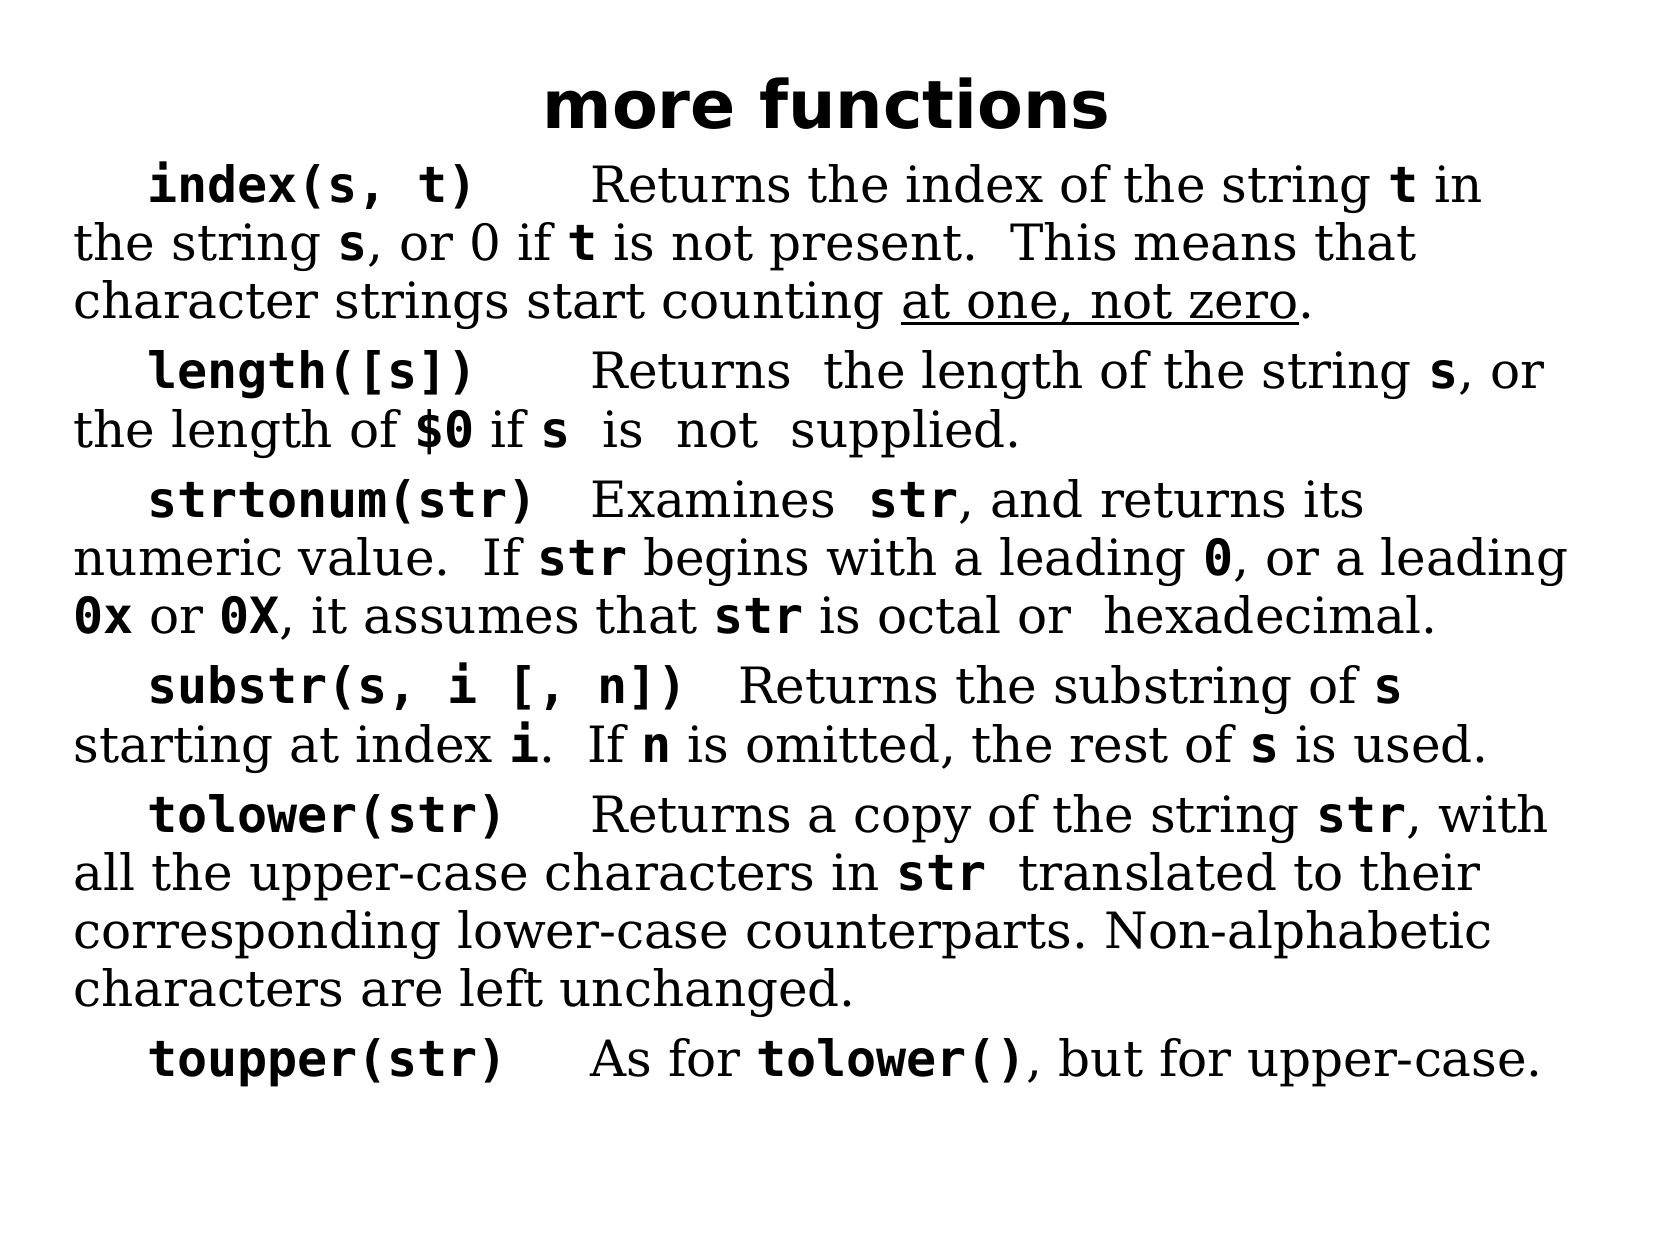

more functions
	index(s, t)		Returns the index of the string t in the string s, or 0 if t is not present. This means that character strings start counting at one, not zero.
	length([s])		Returns the length of the string s, or the length of $0 if s is not supplied.
	strtonum(str)	Examines str, and returns its numeric value. If str begins with a leading 0, or a leading 0x or 0X, it assumes that str is octal or hexadecimal.
	substr(s, i [, n])	Returns the substring of s starting at index i. If n is omitted, the rest of s is used.
	tolower(str)		Returns a copy of the string str, with all the upper-case characters in str translated to their corresponding lower-case counterparts. Non-alphabetic characters are left unchanged.
	toupper(str)		As for tolower(), but for upper-case.